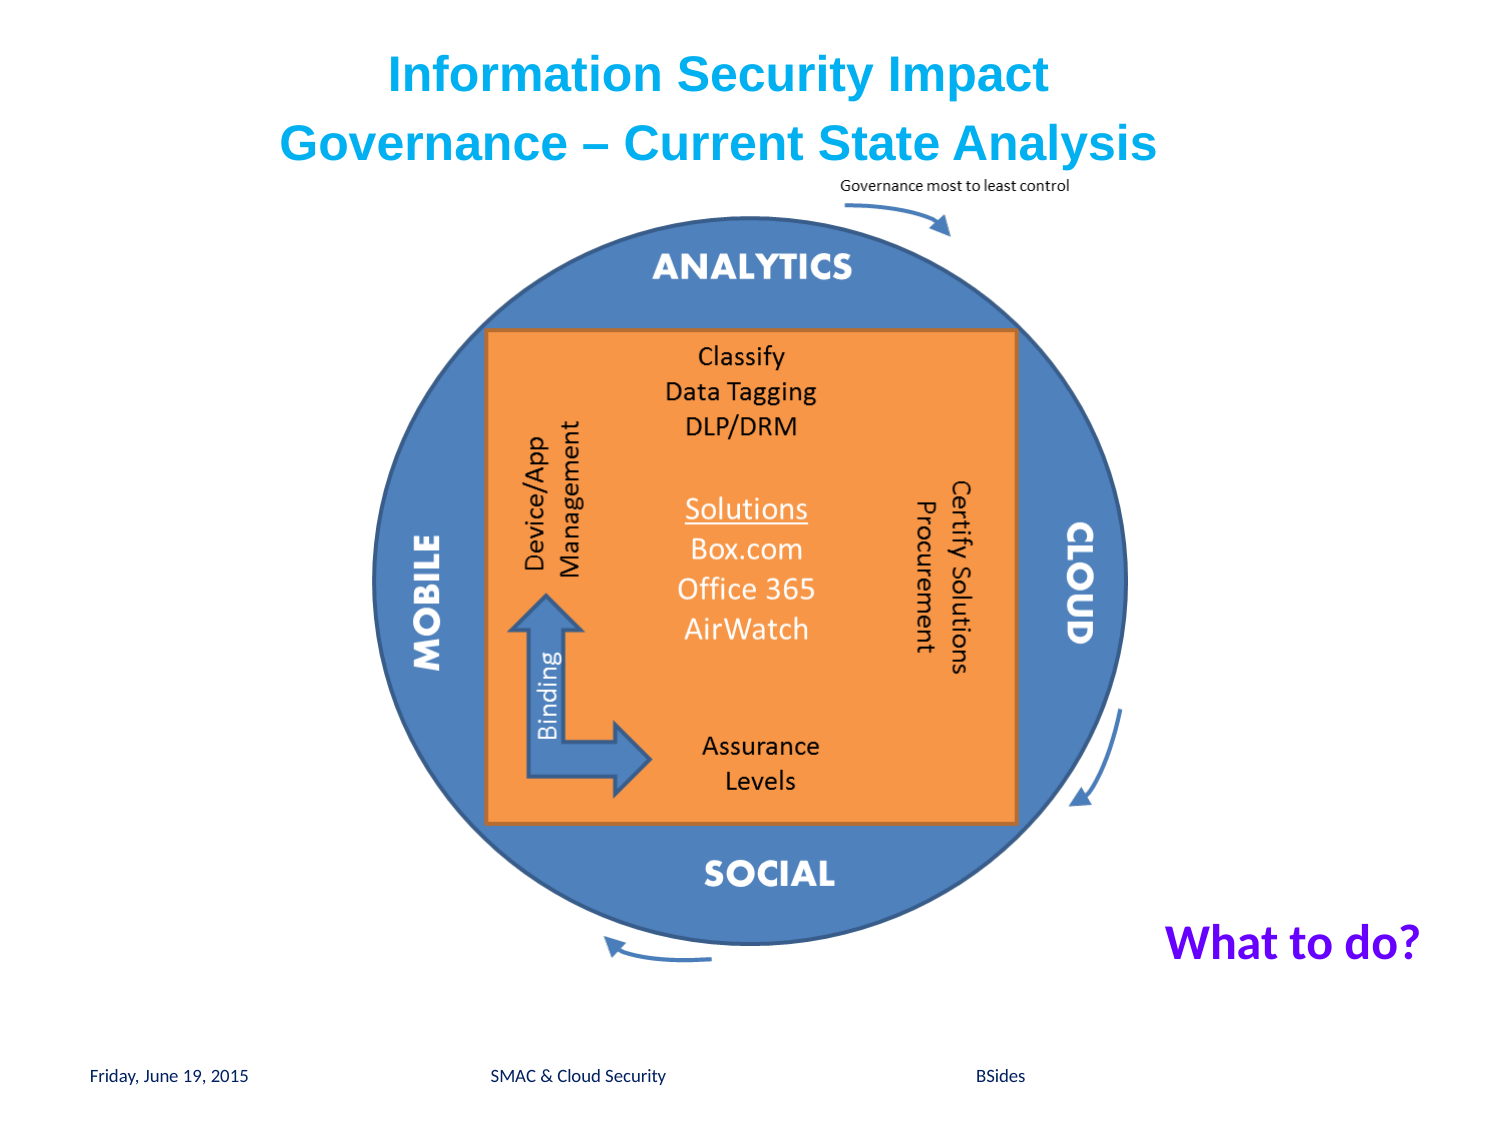

Information Security Impact
Governance – Current State Analysis
What to do?
Friday, June 19, 2015 SMAC & Cloud Security BSides